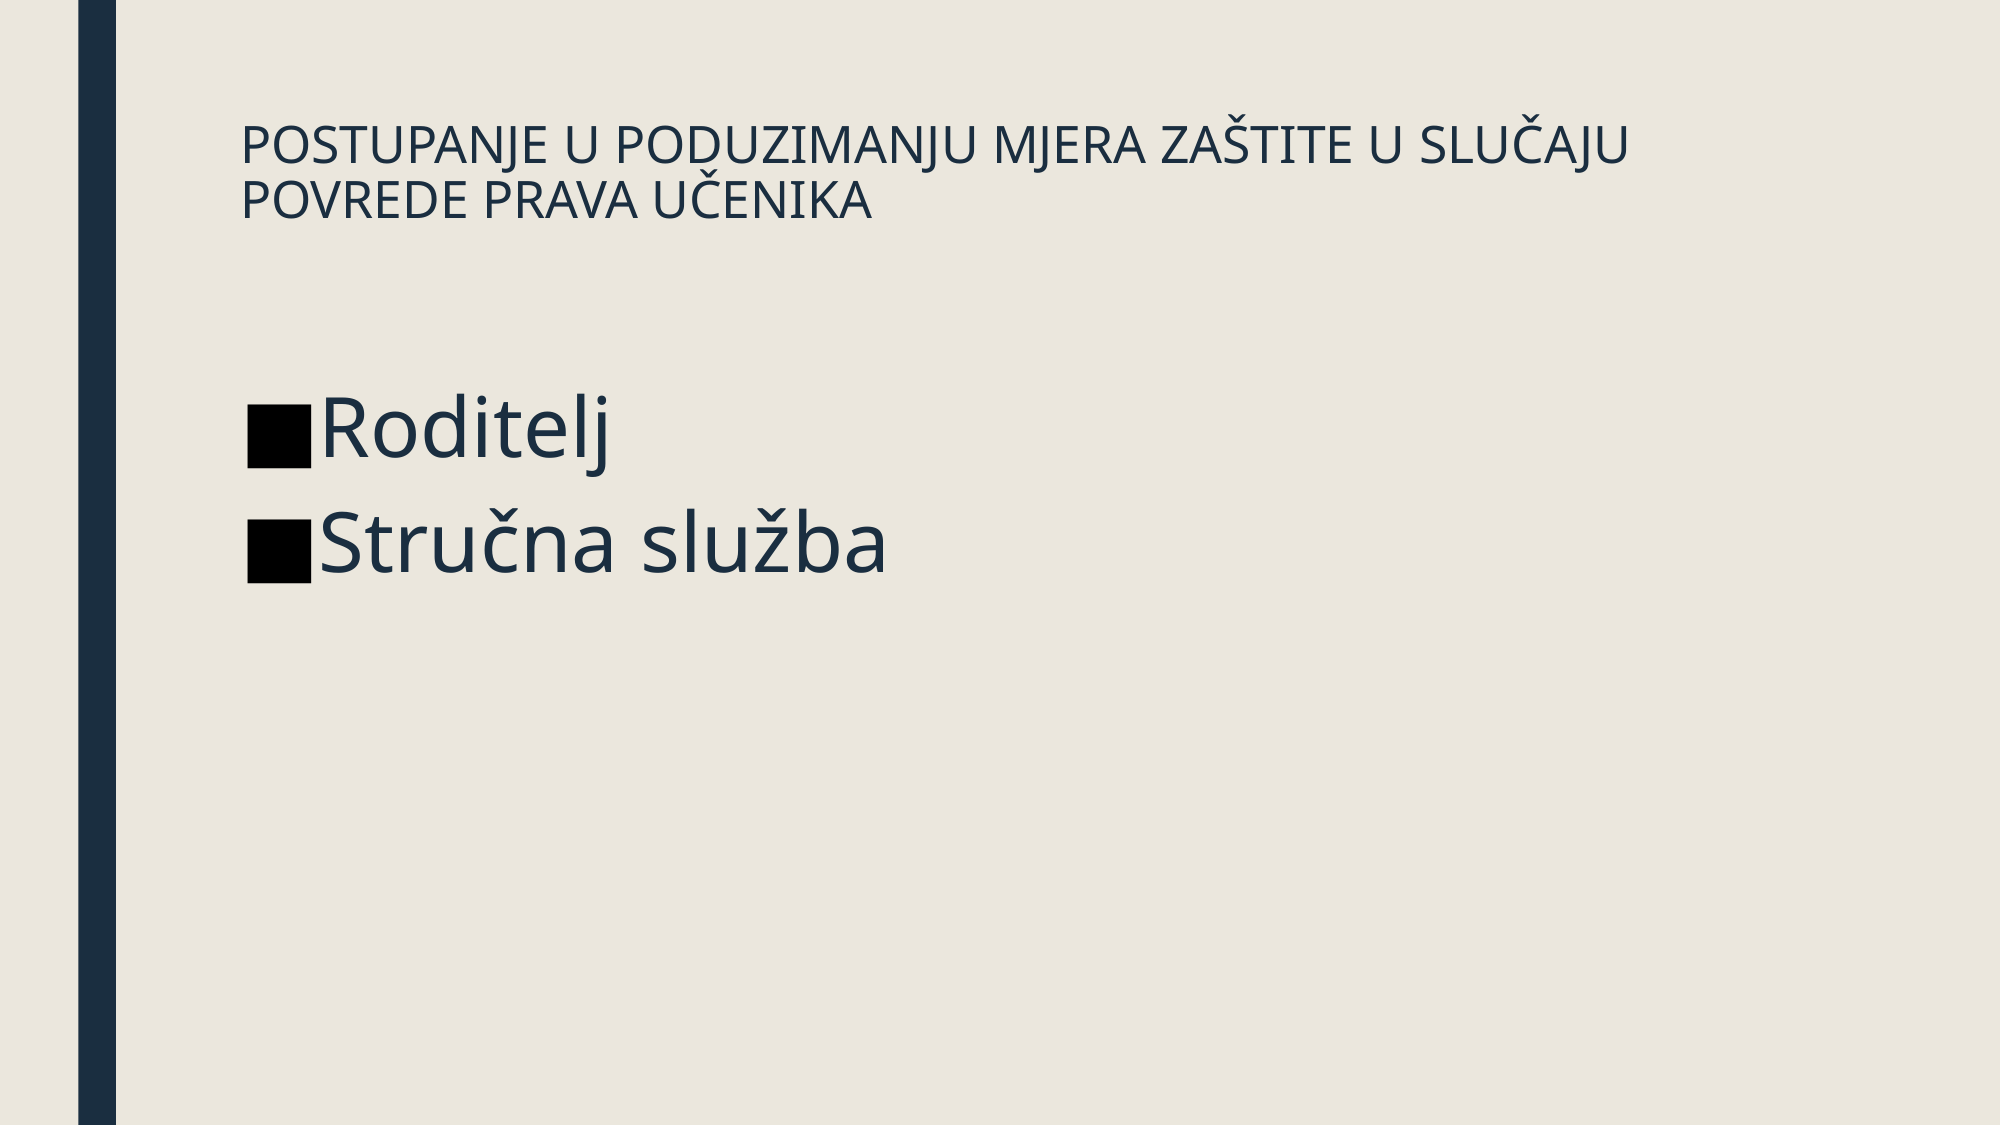

# POSTUPANJE U PODUZIMANJU MJERA ZAŠTITE U SLUČAJU POVREDE PRAVA UČENIKA
Roditelj
Stručna služba